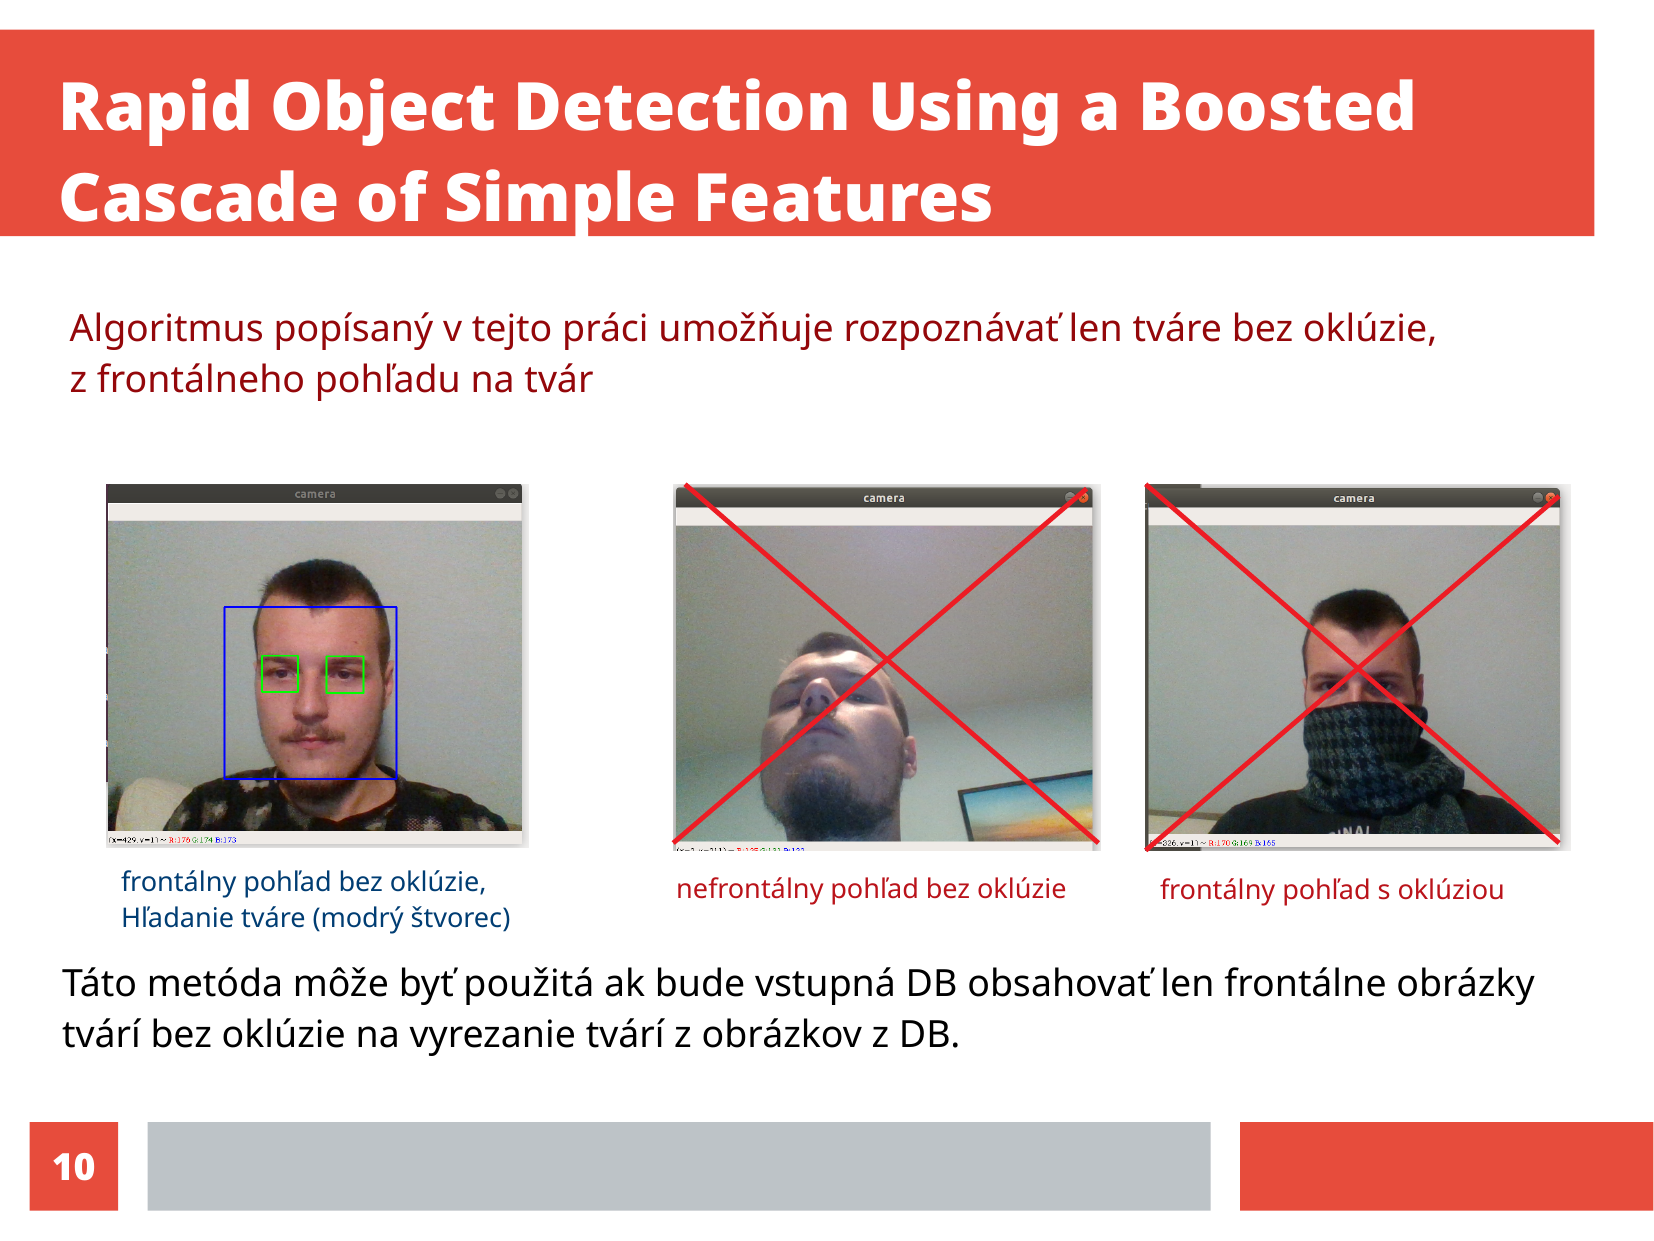

# Rapid Object Detection Using a Boosted Cascade of Simple Features
Algoritmus popísaný v tejto práci umožňuje rozpoznávať len tváre bez oklúzie,
z frontálneho pohľadu na tvár
frontálny pohľad bez oklúzie,
Hľadanie tváre (modrý štvorec)
nefrontálny pohľad bez oklúzie
frontálny pohľad s oklúziou
Táto metóda môže byť použitá ak bude vstupná DB obsahovať len frontálne obrázky tvárí bez oklúzie na vyrezanie tvárí z obrázkov z DB.
10